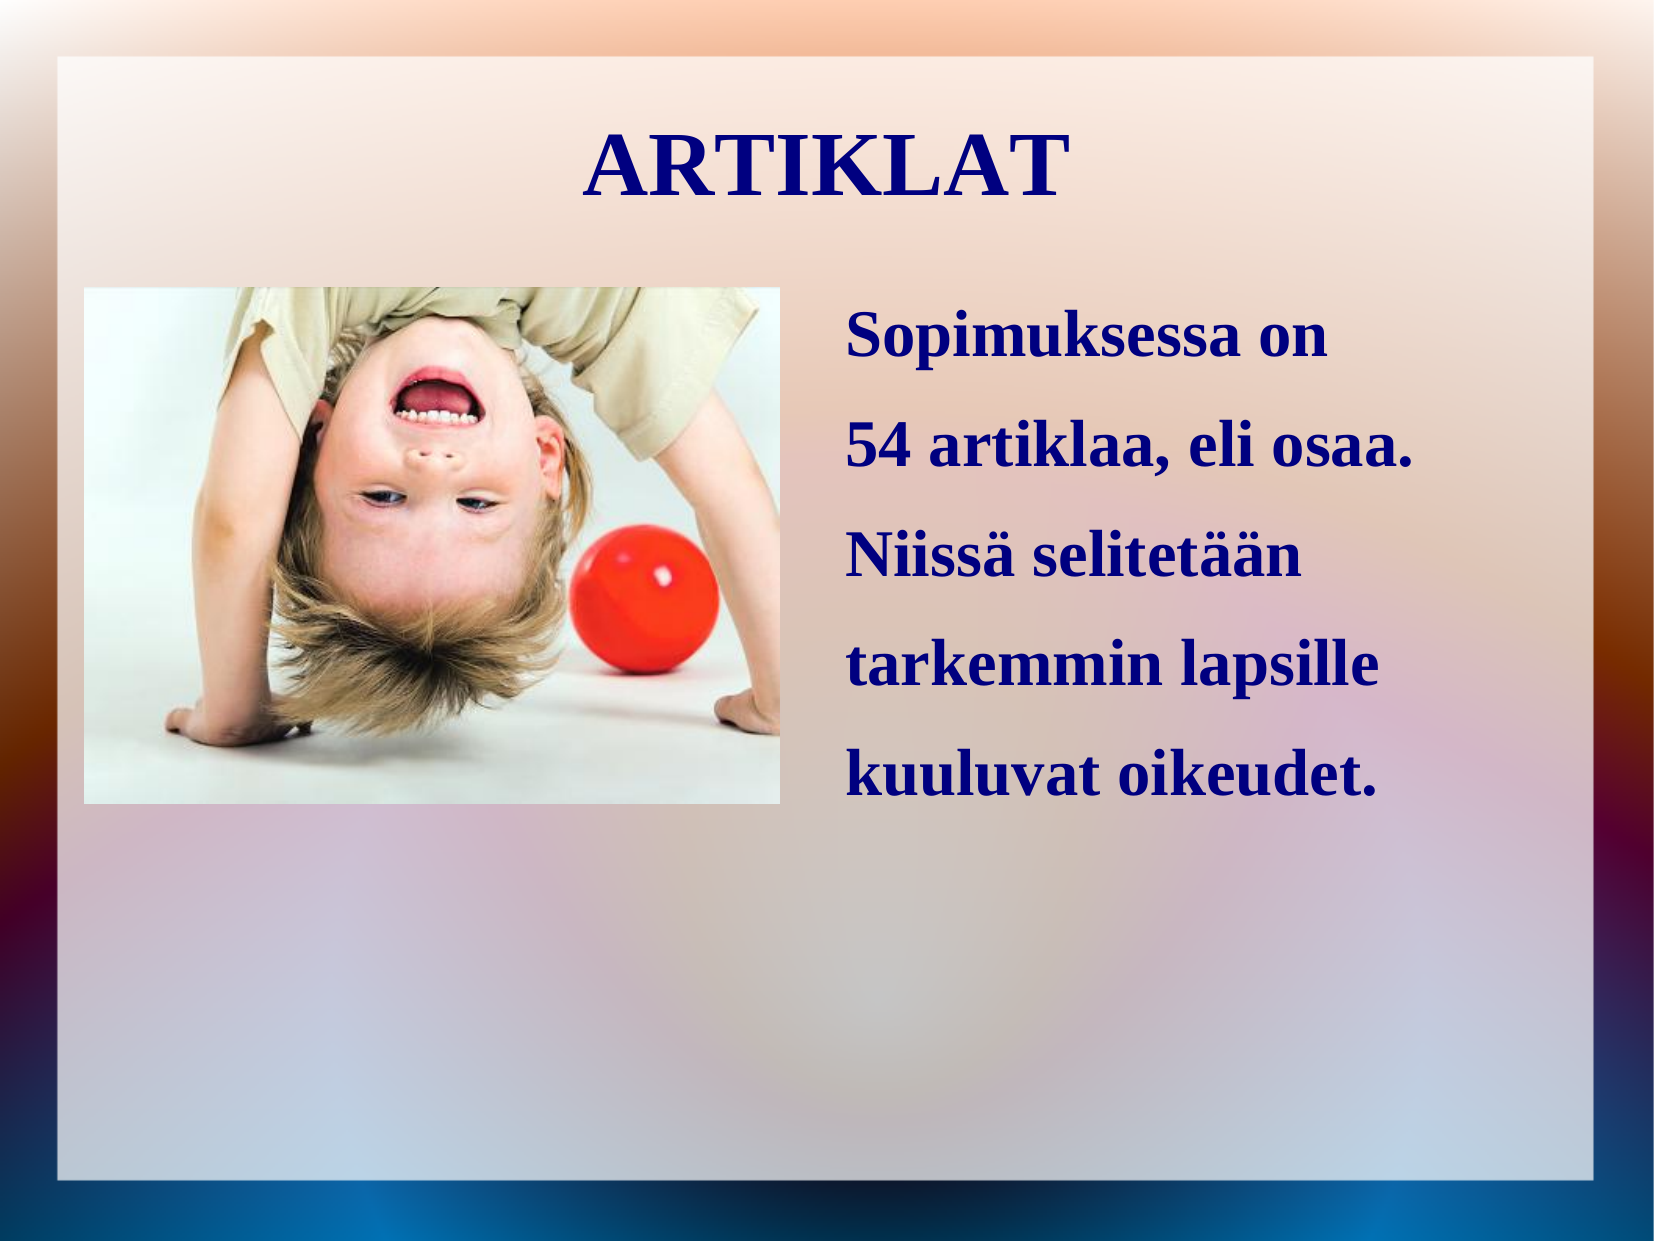

# ARTIKLAT
Sopimuksessa on
54 artiklaa, eli osaa.
Niissä selitetään
tarkemmin lapsille
kuuluvat oikeudet.